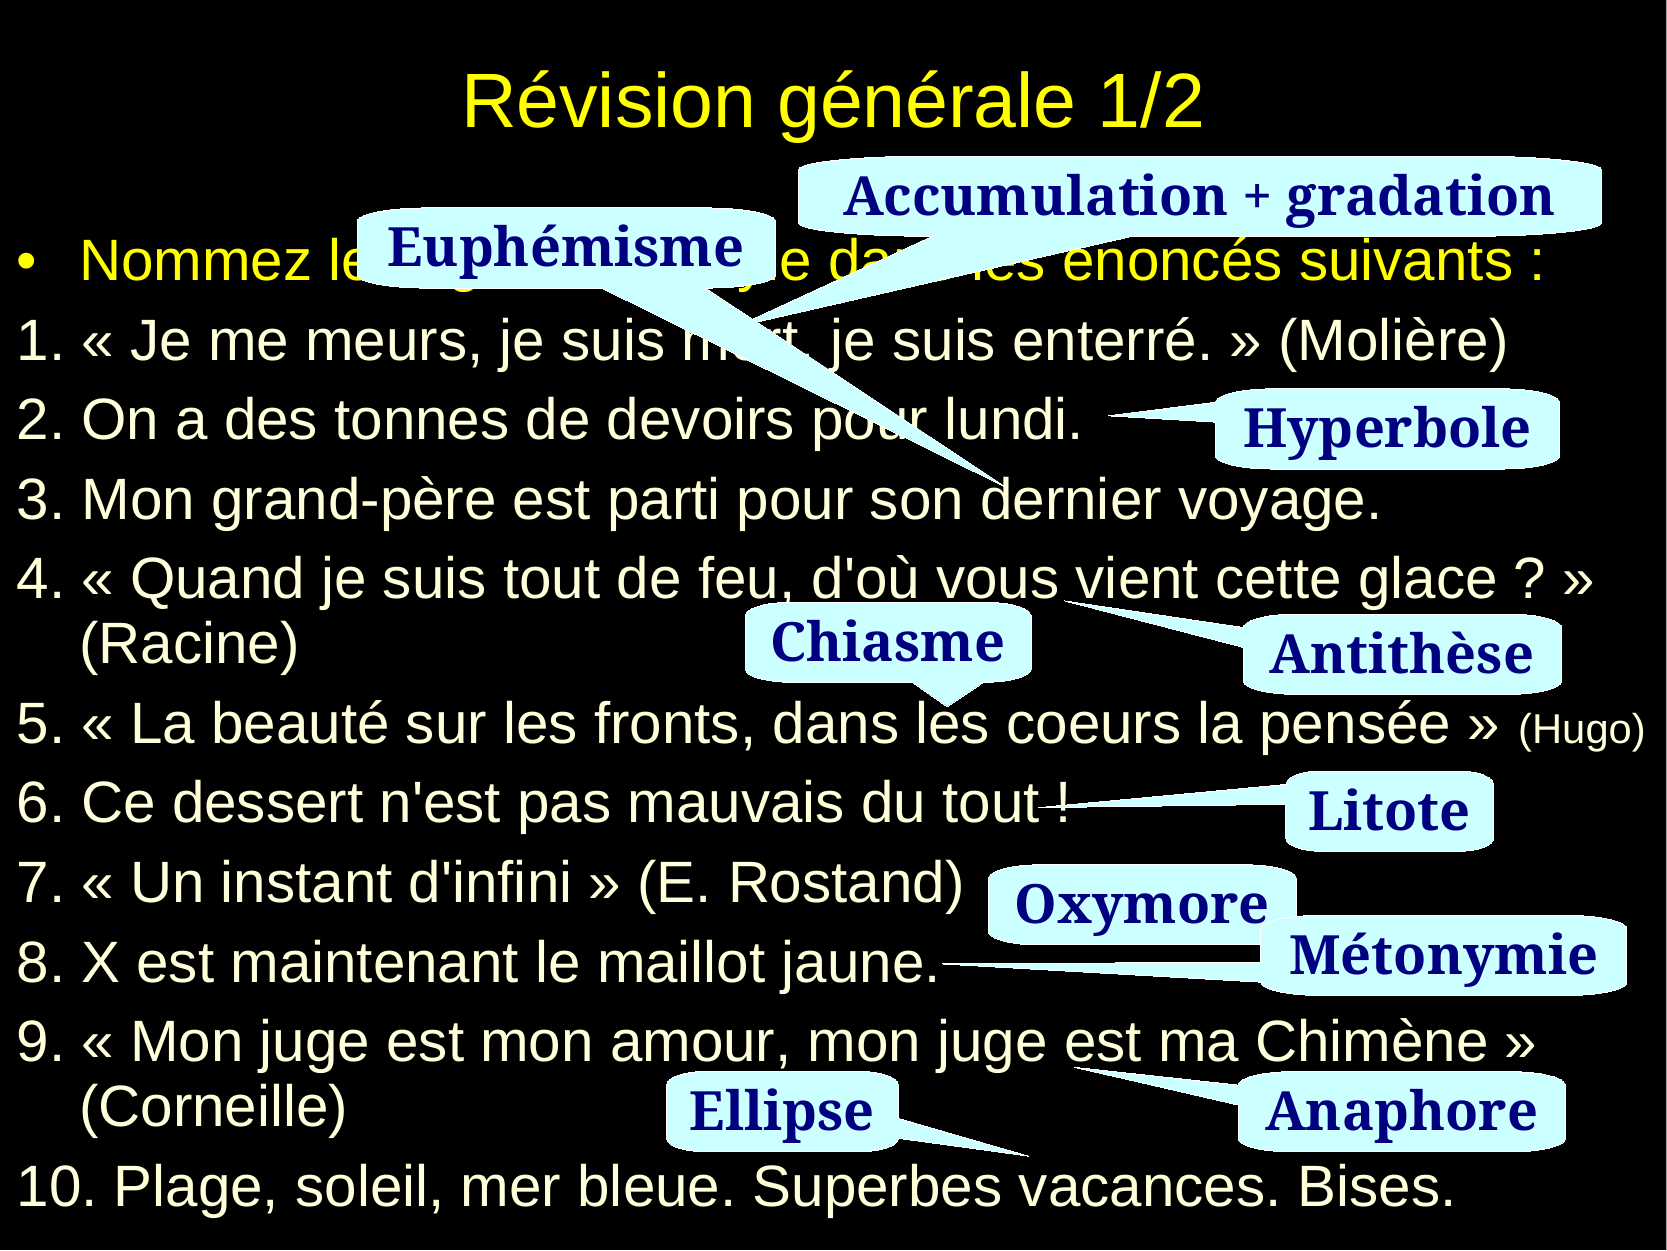

# Révision générale 1/2
Accumulation + gradation
Euphémisme
Nommez les figures de style dans les énoncés suivants :
1. « Je me meurs, je suis mort, je suis enterré. » (Molière)
2. On a des tonnes de devoirs pour lundi.
3. Mon grand-père est parti pour son dernier voyage.
4. « Quand je suis tout de feu, d'où vous vient cette glace ? » (Racine)
5. « La beauté sur les fronts, dans les coeurs la pensée » (Hugo)
6. Ce dessert n'est pas mauvais du tout !
7. « Un instant d'infini » (E. Rostand)
8. X est maintenant le maillot jaune.
9. « Mon juge est mon amour, mon juge est ma Chimène » (Corneille)
10. Plage, soleil, mer bleue. Superbes vacances. Bises.
Hyperbole
Chiasme
Antithèse
Litote
Oxymore
Métonymie
Ellipse
Anaphore